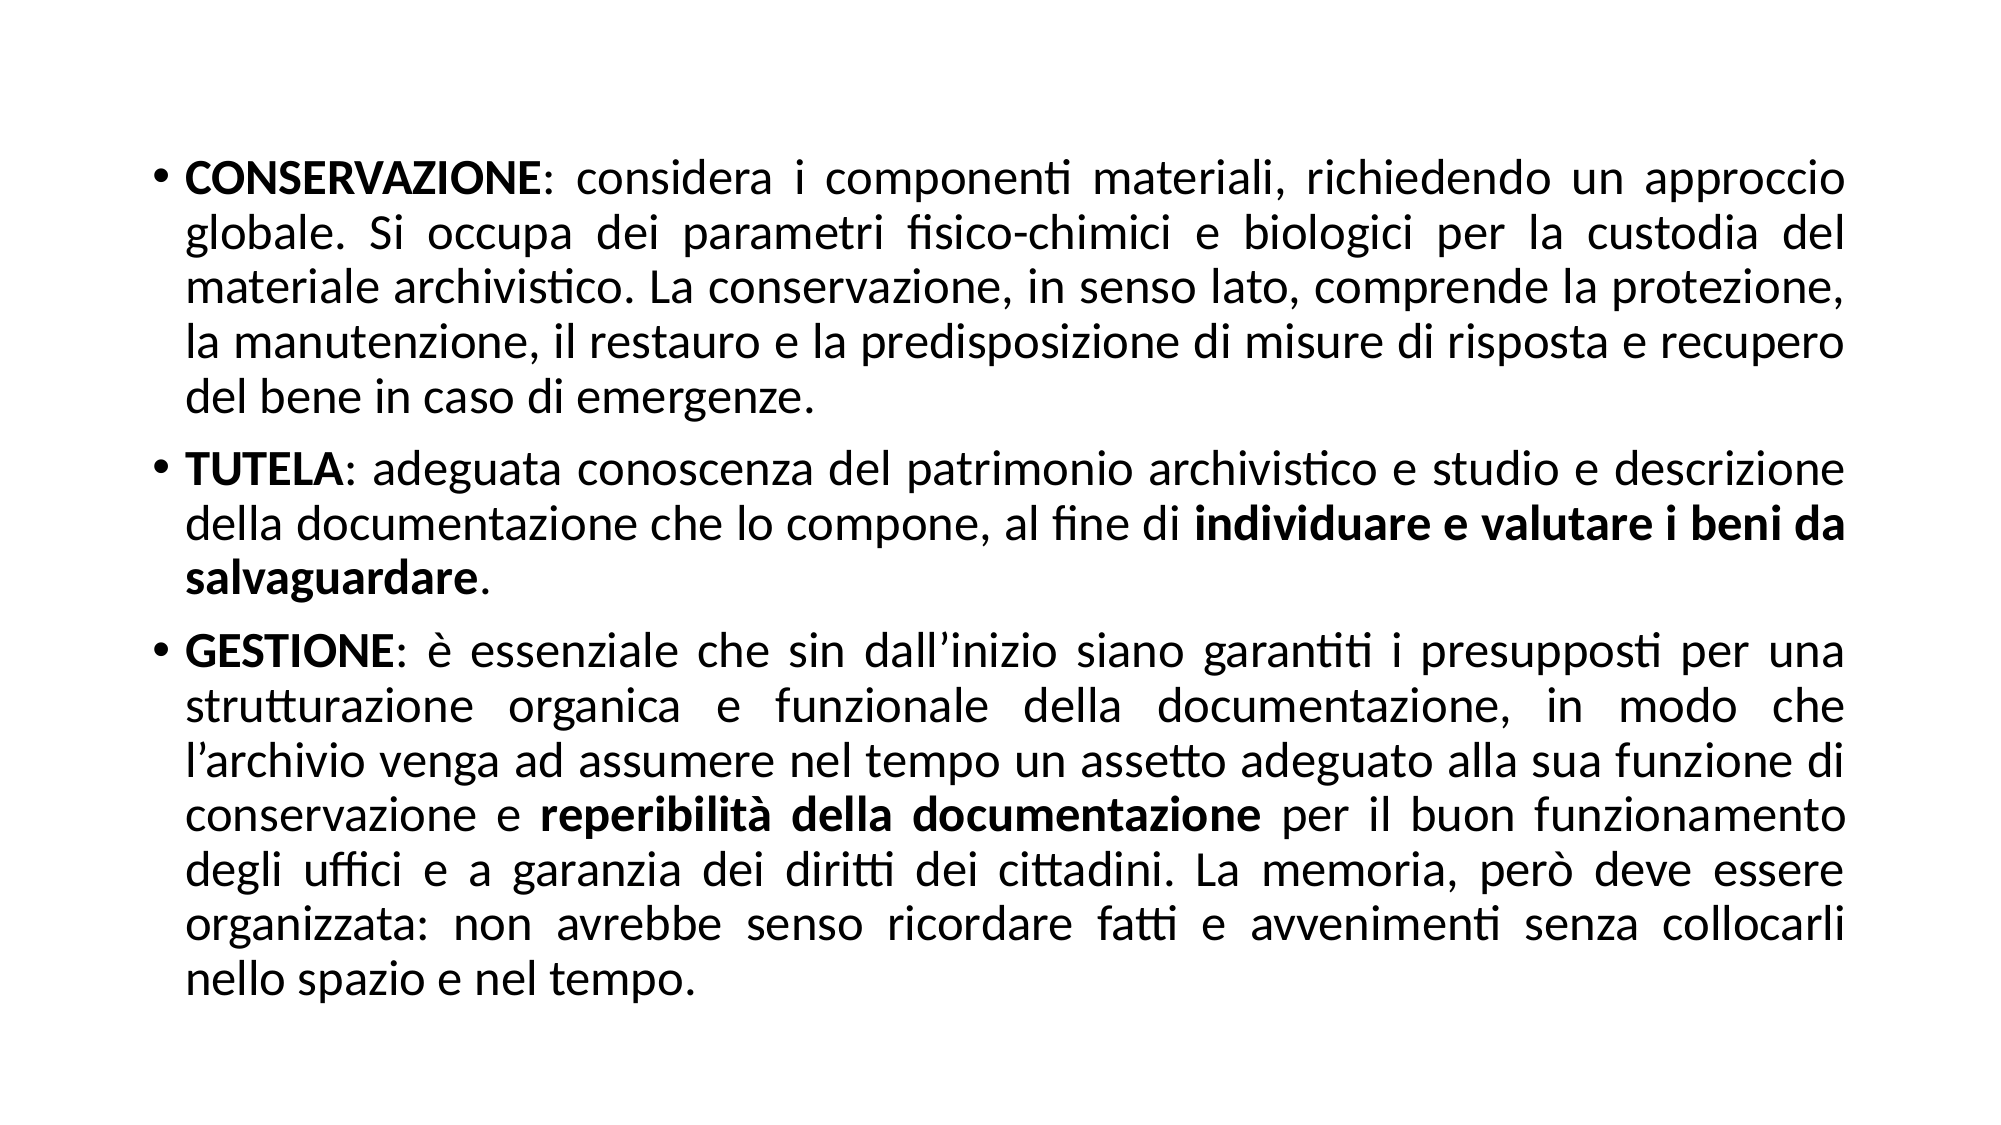

# CONSERVAZIONE: considera i componenti materiali, richiedendo un approccio globale. Si occupa dei parametri fisico-chimici e biologici per la custodia del materiale archivistico. La conservazione, in senso lato, comprende la protezione, la manutenzione, il restauro e la predisposizione di misure di risposta e recupero del bene in caso di emergenze.
TUTELA: adeguata conoscenza del patrimonio archivistico e studio e descrizione della documentazione che lo compone, al fine di individuare e valutare i beni da salvaguardare.
GESTIONE: è essenziale che sin dall’inizio siano garantiti i presupposti per una strutturazione organica e funzionale della documentazione, in modo che l’archivio venga ad assumere nel tempo un assetto adeguato alla sua funzione di conservazione e reperibilità della documentazione per il buon funzionamento degli uffici e a garanzia dei diritti dei cittadini. La memoria, però deve essere organizzata: non avrebbe senso ricordare fatti e avvenimenti senza collocarli nello spazio e nel tempo.